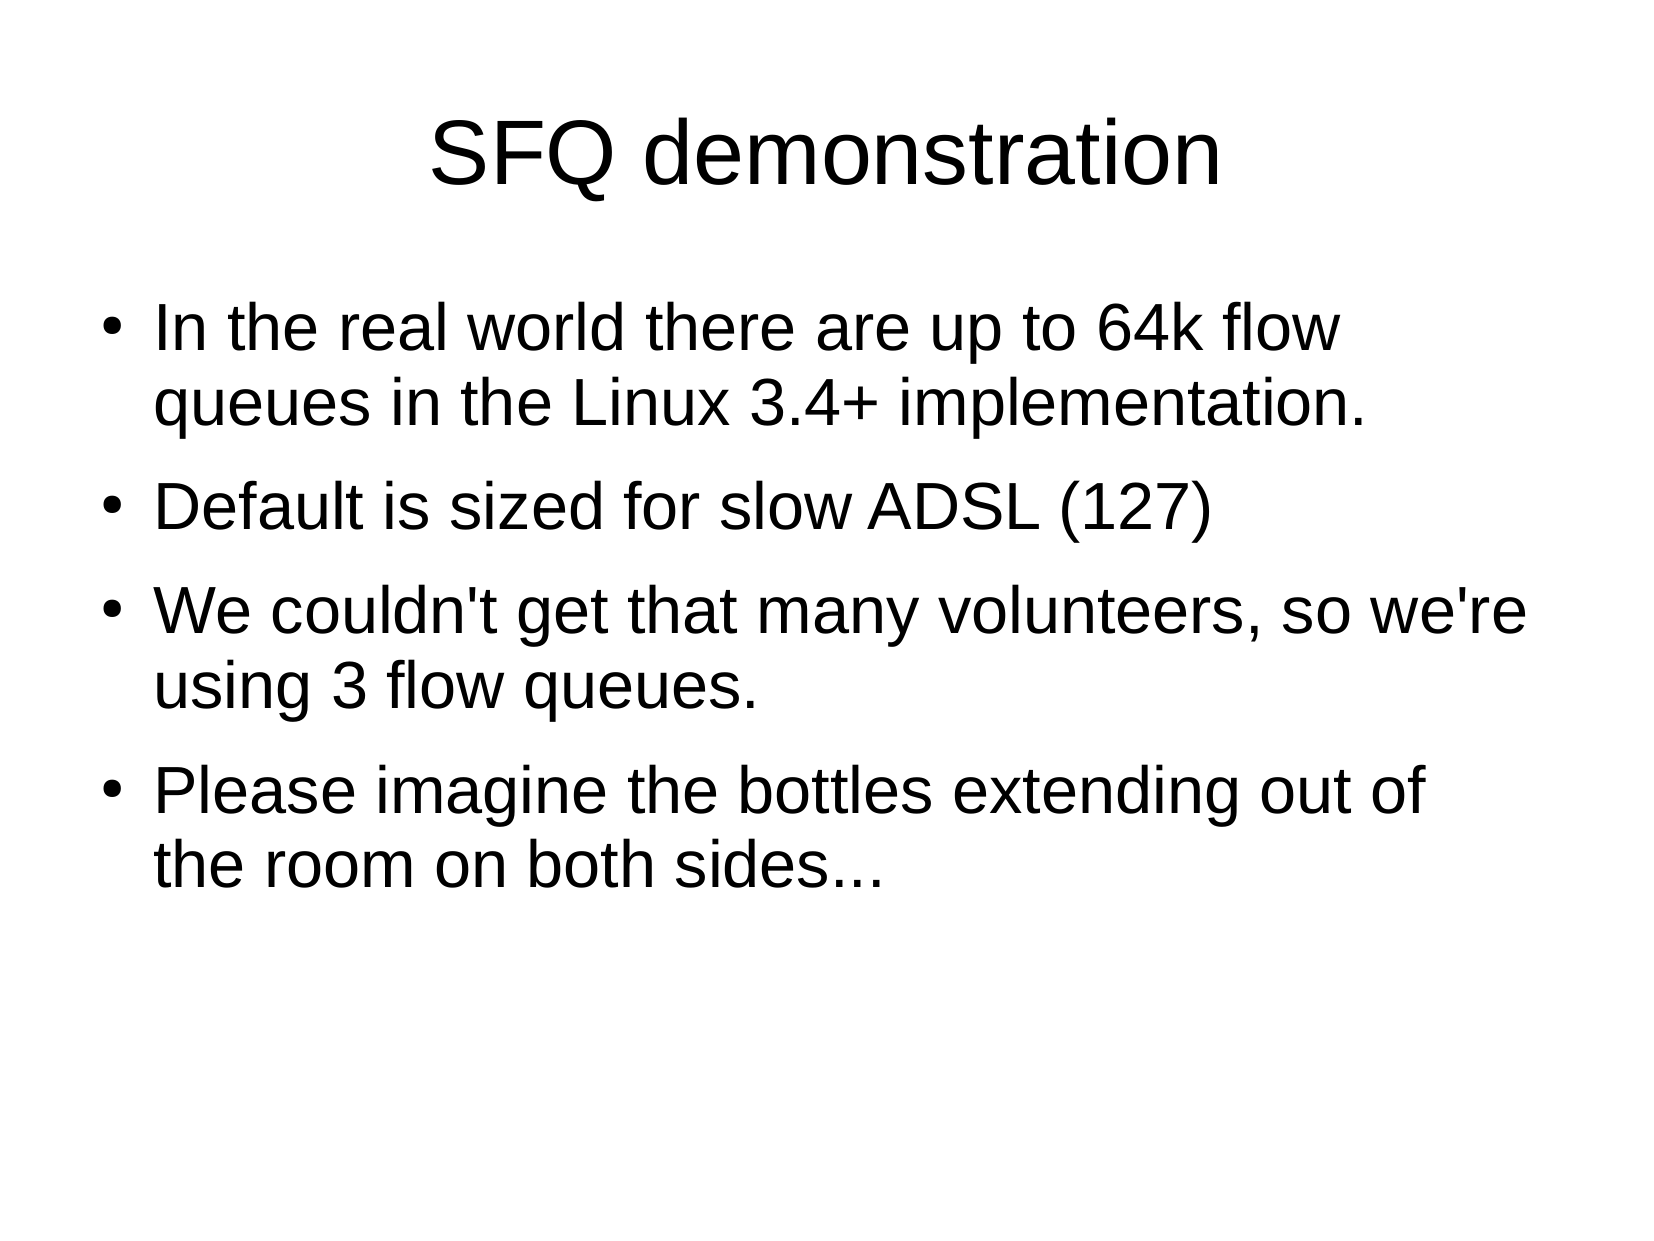

# SFQ demonstration
In the real world there are up to 64k flow queues in the Linux 3.4+ implementation.
Default is sized for slow ADSL (127)
We couldn't get that many volunteers, so we're using 3 flow queues.
Please imagine the bottles extending out of the room on both sides...